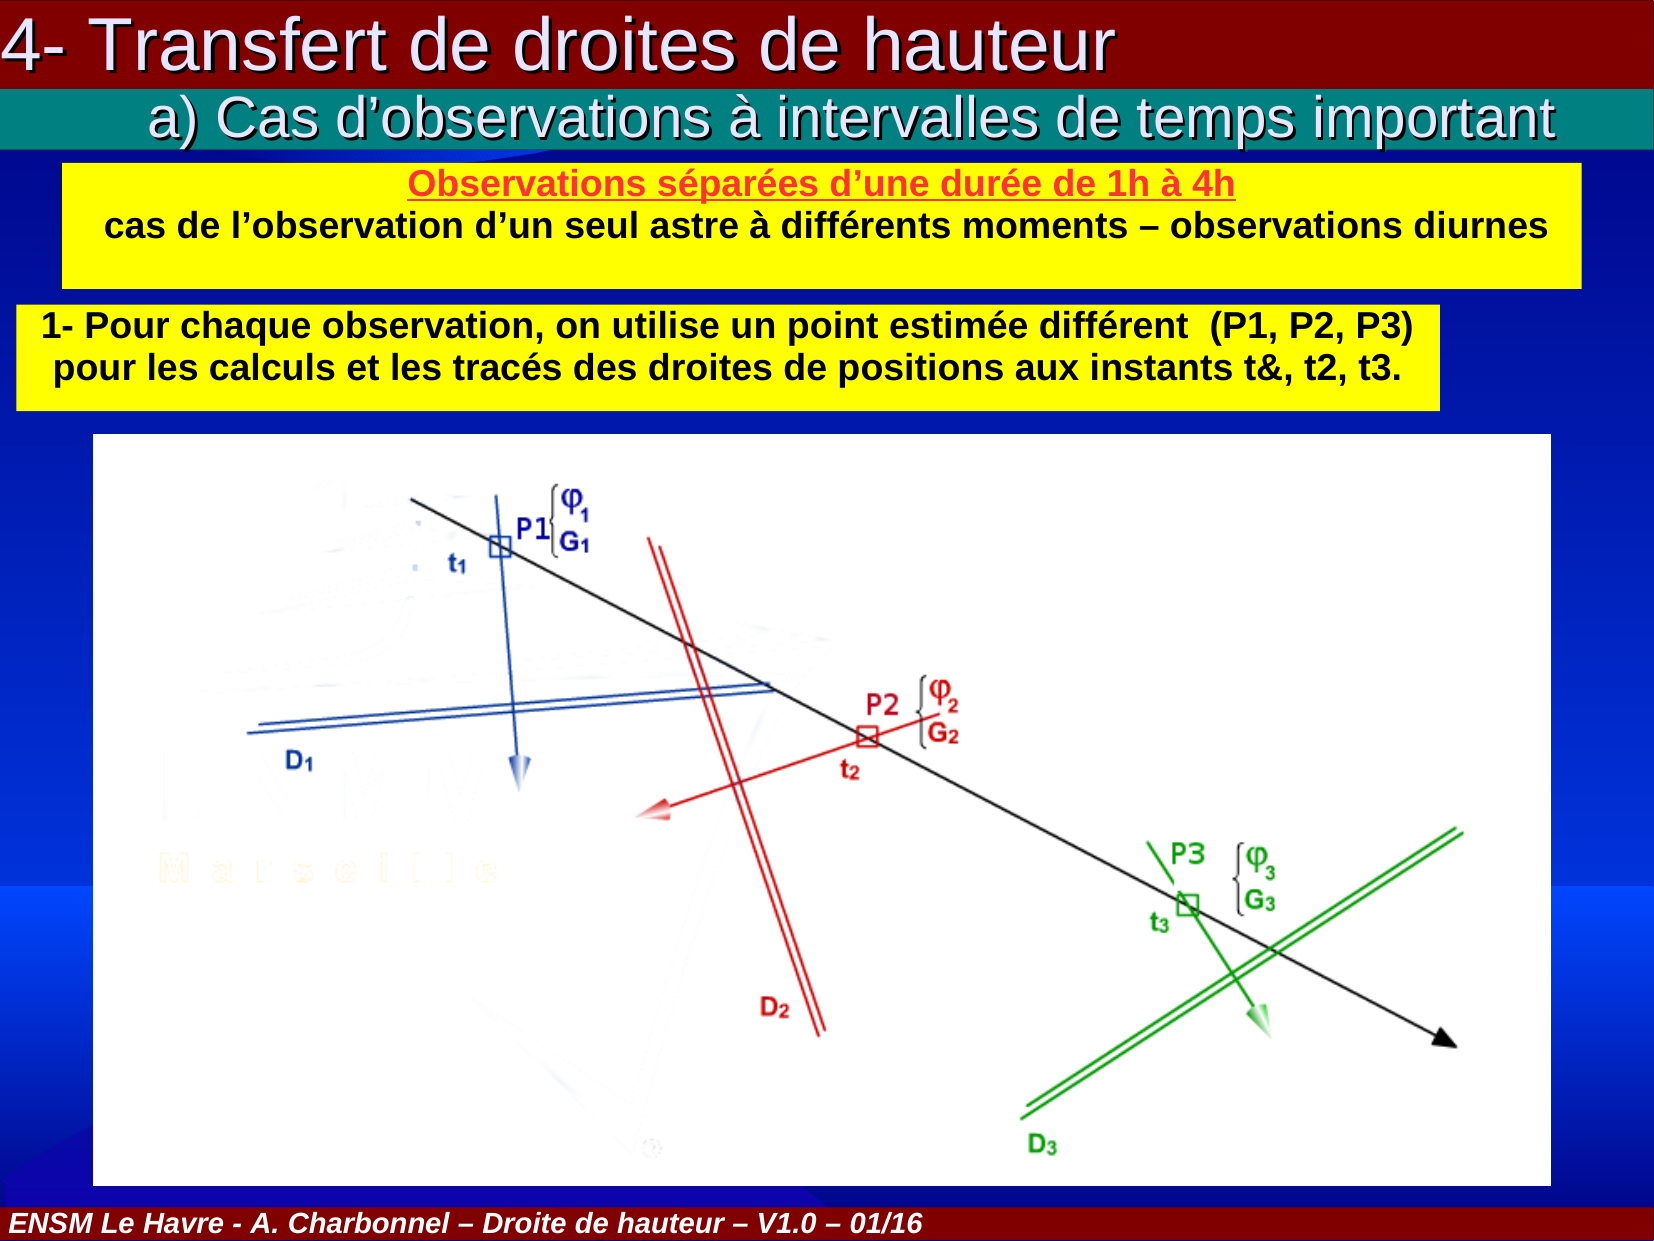

4- Transfert de droites de hauteur
# a) Cas d’observations à intervalles de temps important
Observations séparées d’une durée de 1h à 4h
 cas de l’observation d’un seul astre à différents moments – observations diurnes
1- Pour chaque observation, on utilise un point estimée différent (P1, P2, P3) pour les calculs et les tracés des droites de positions aux instants t&, t2, t3.
 ENSM Le Havre - A. Charbonnel – Droite de hauteur – V1.0 – 01/16